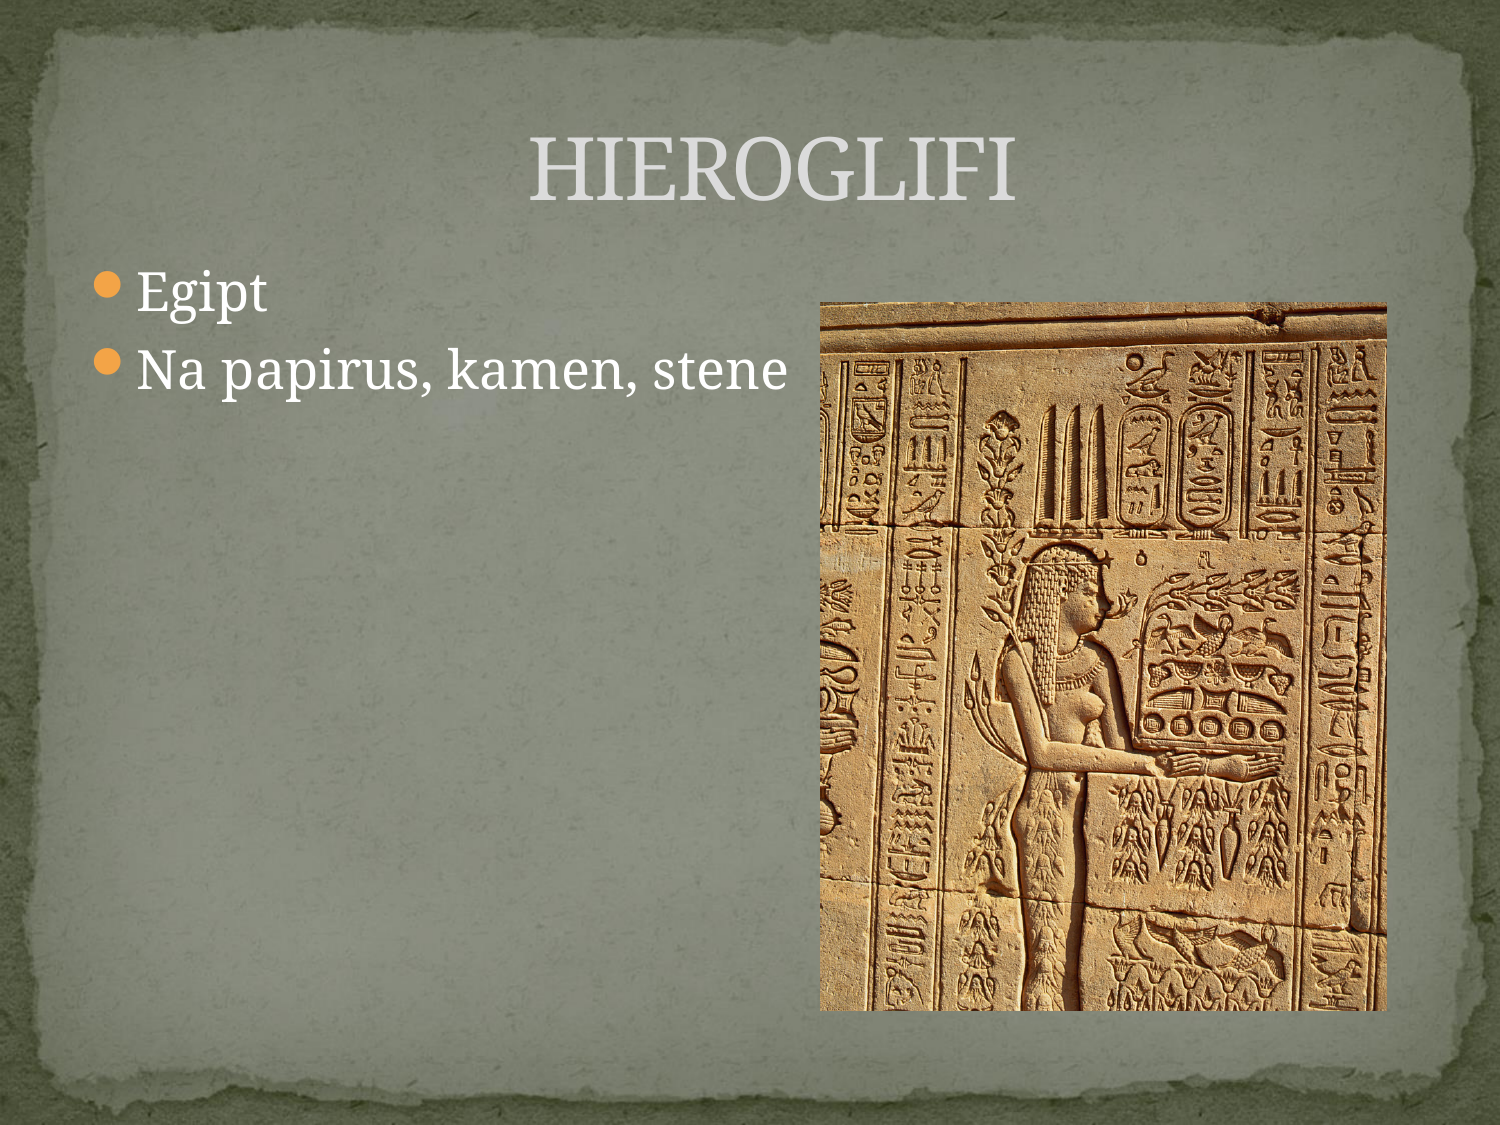

HIEROGLIFI
# Egipt
Na papirus, kamen, stene